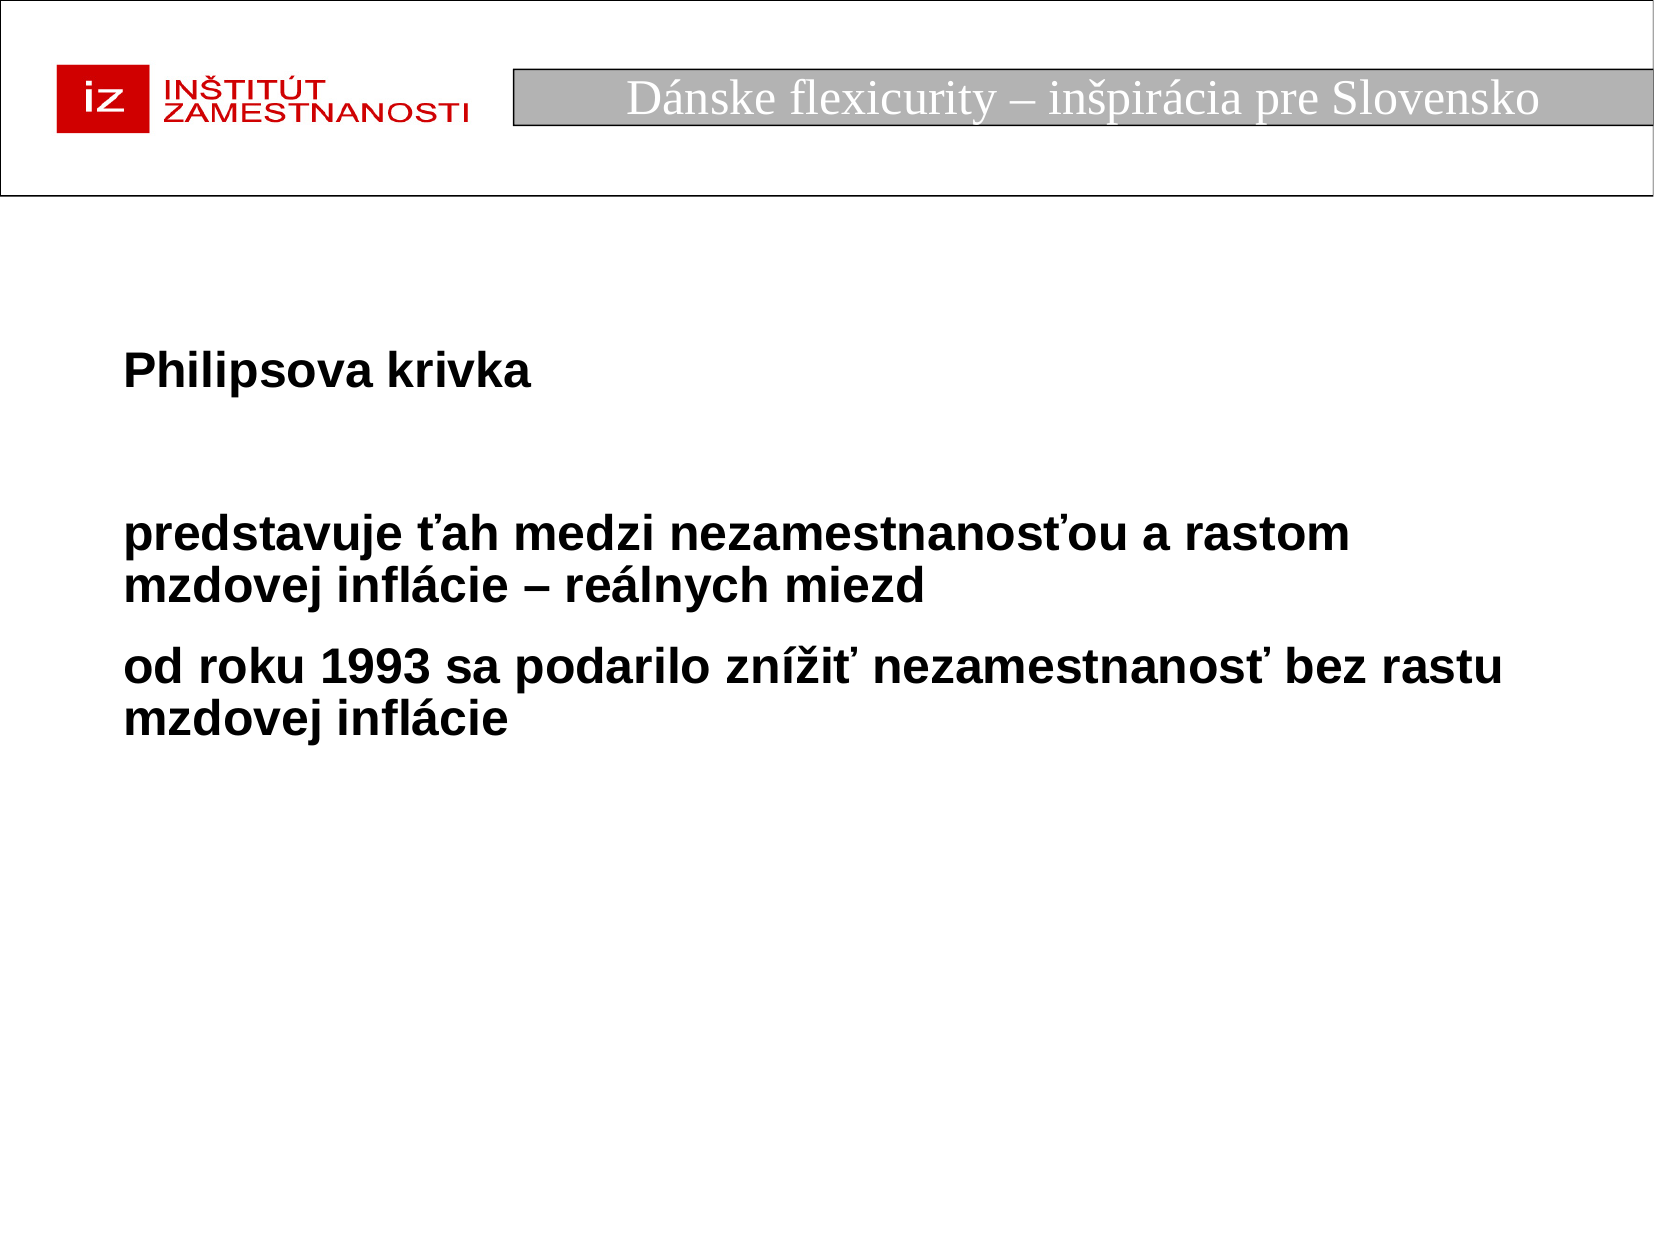

Dánske flexicurity – inšpirácia pre Slovensko
# Philipsova krivka
predstavuje ťah medzi nezamestnanosťou a rastom mzdovej inflácie – reálnych miezd
od roku 1993 sa podarilo znížiť nezamestnanosť bez rastu mzdovej inflácie